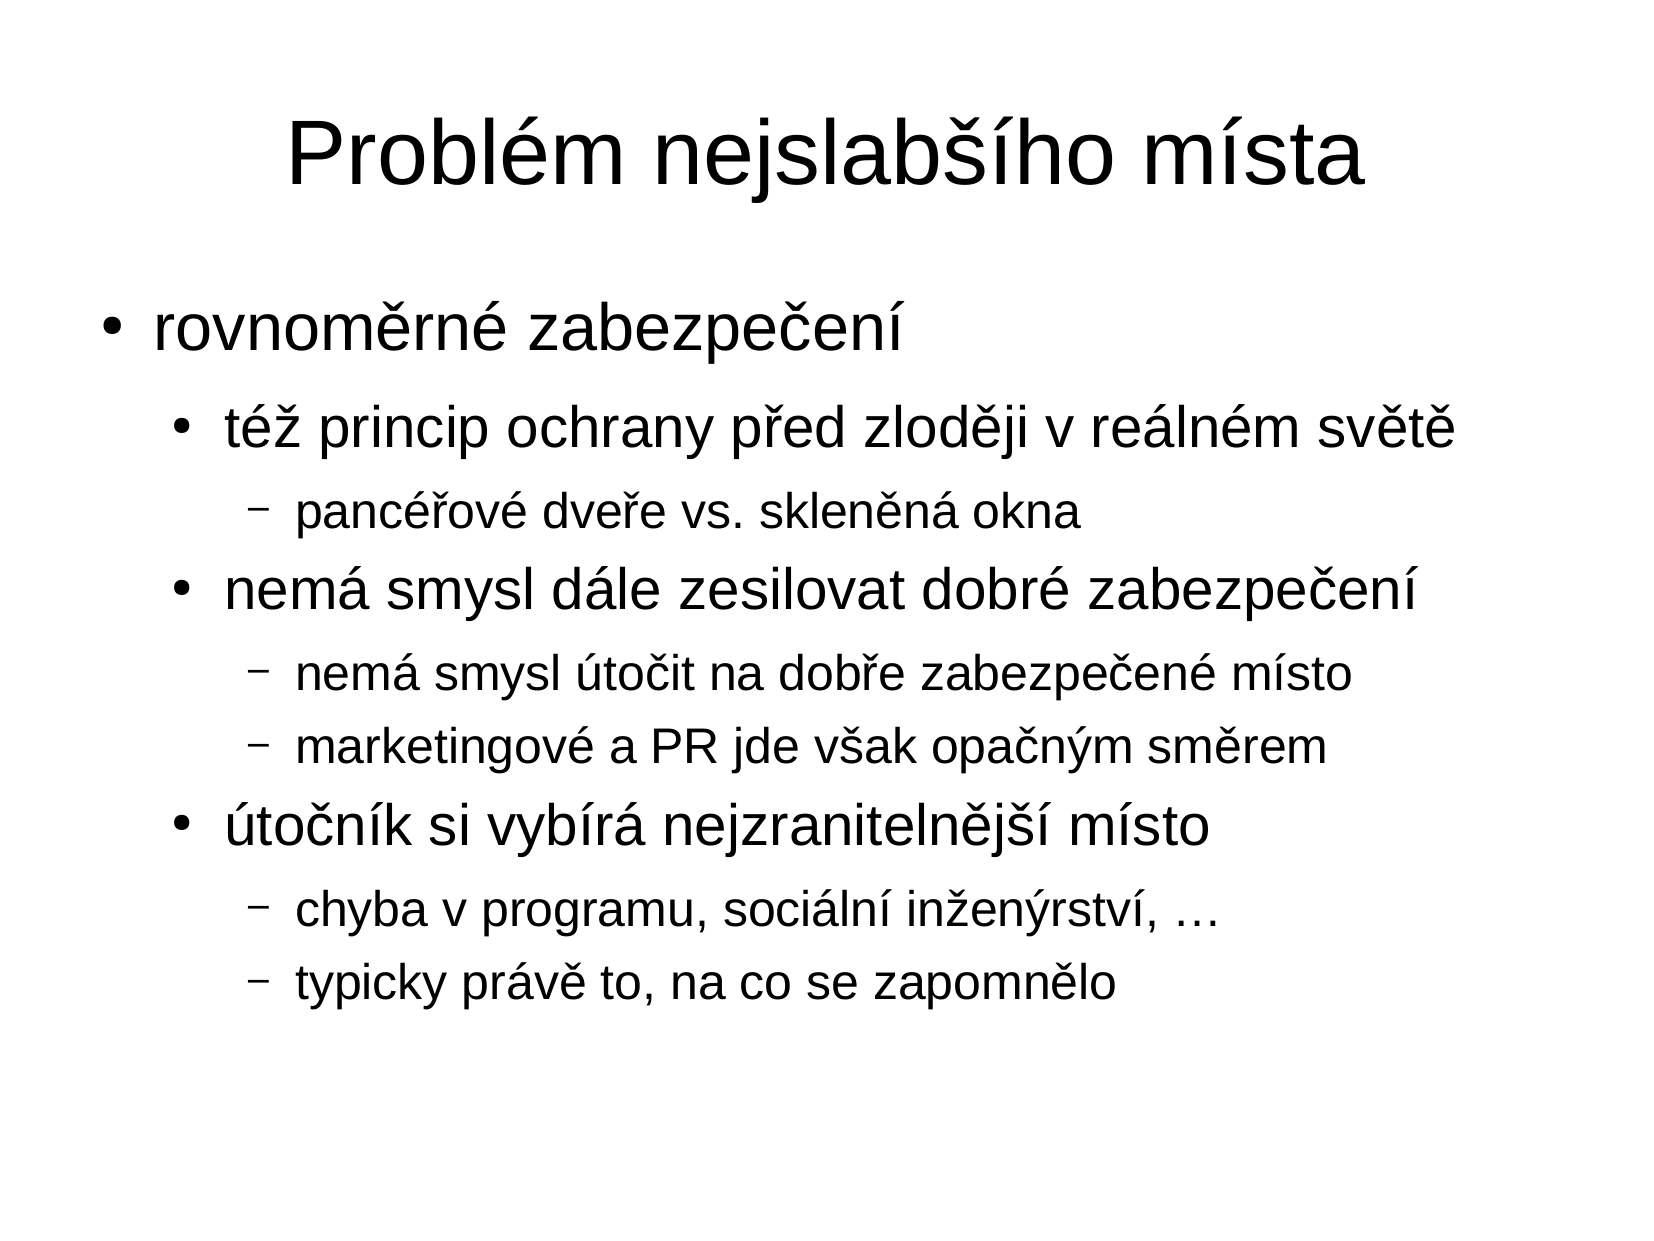

# Problém nejslabšího místa
rovnoměrné zabezpečení
též princip ochrany před zloději v reálném světě
pancéřové dveře vs. skleněná okna
nemá smysl dále zesilovat dobré zabezpečení
nemá smysl útočit na dobře zabezpečené místo
marketingové a PR jde však opačným směrem
útočník si vybírá nejzranitelnější místo
chyba v programu, sociální inženýrství, …
typicky právě to, na co se zapomnělo